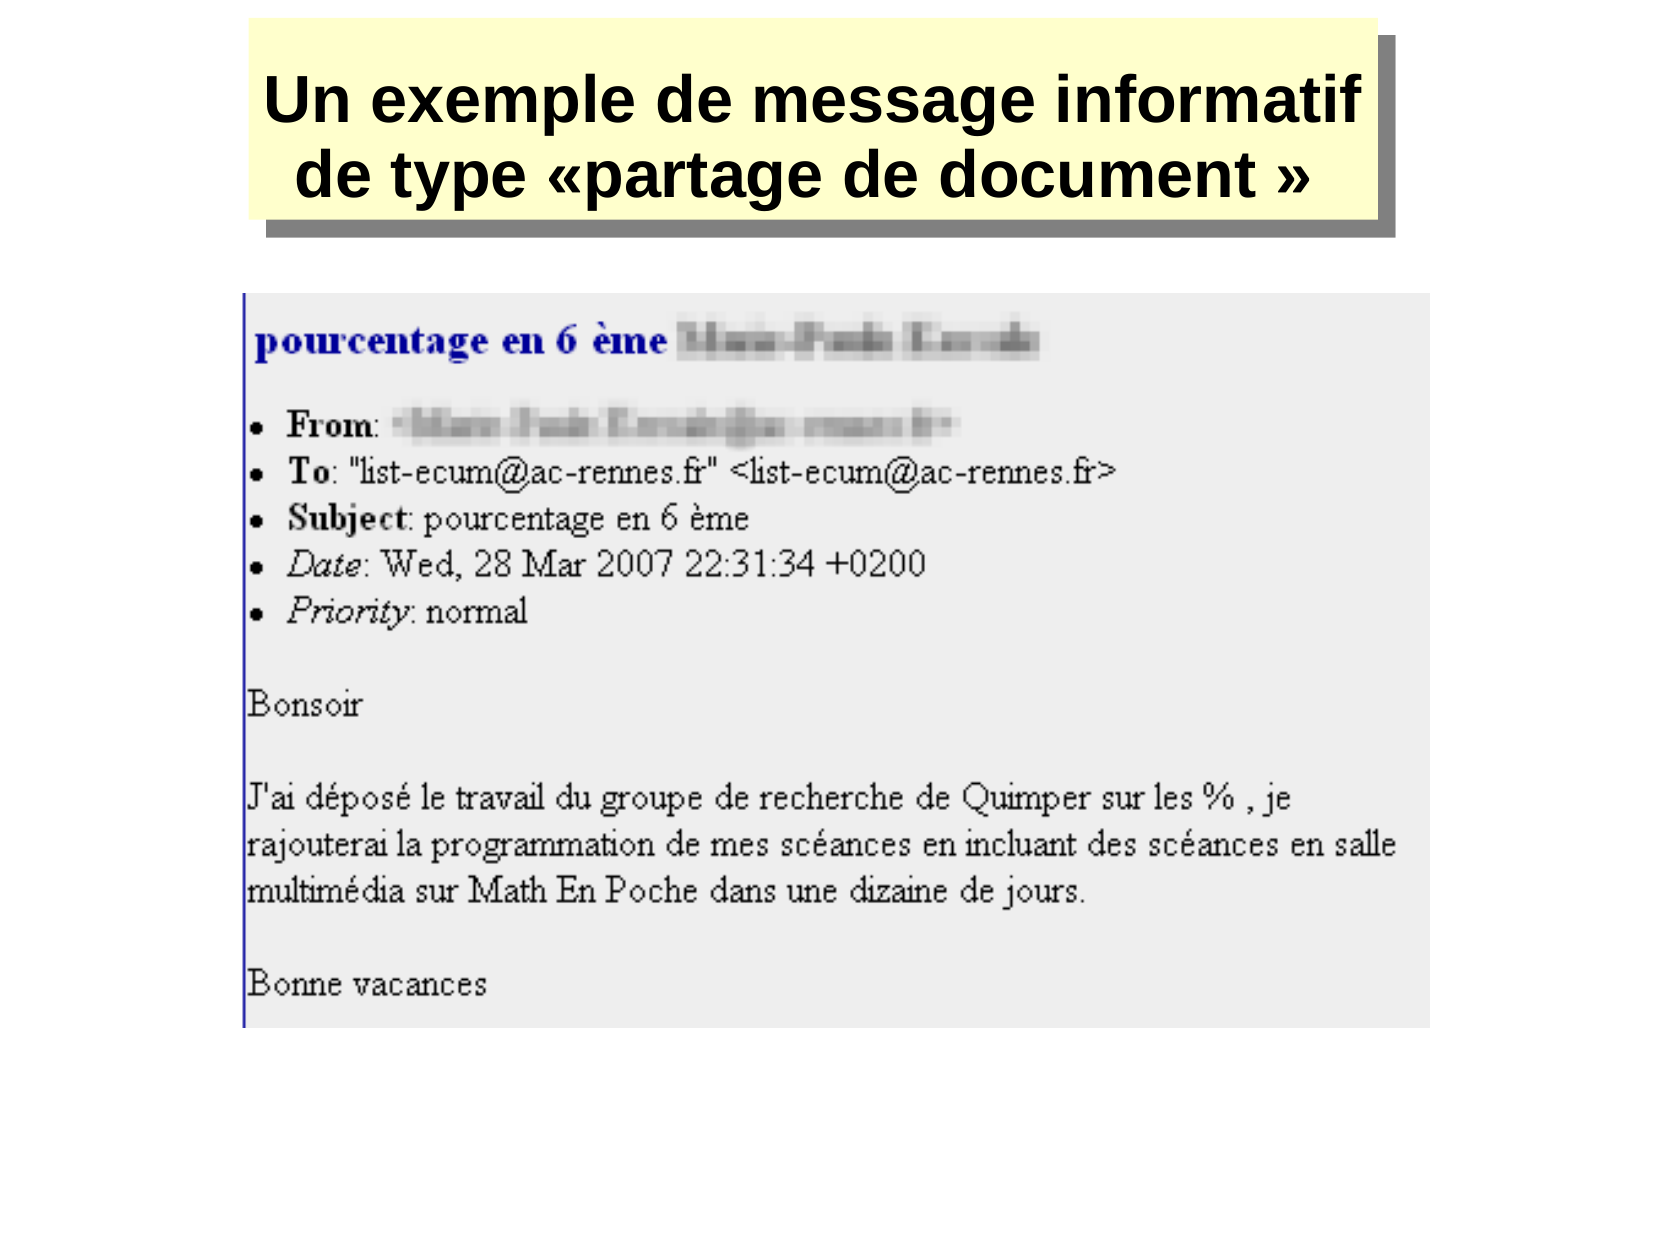

Un exemple de message informatif
de type «partage de document »